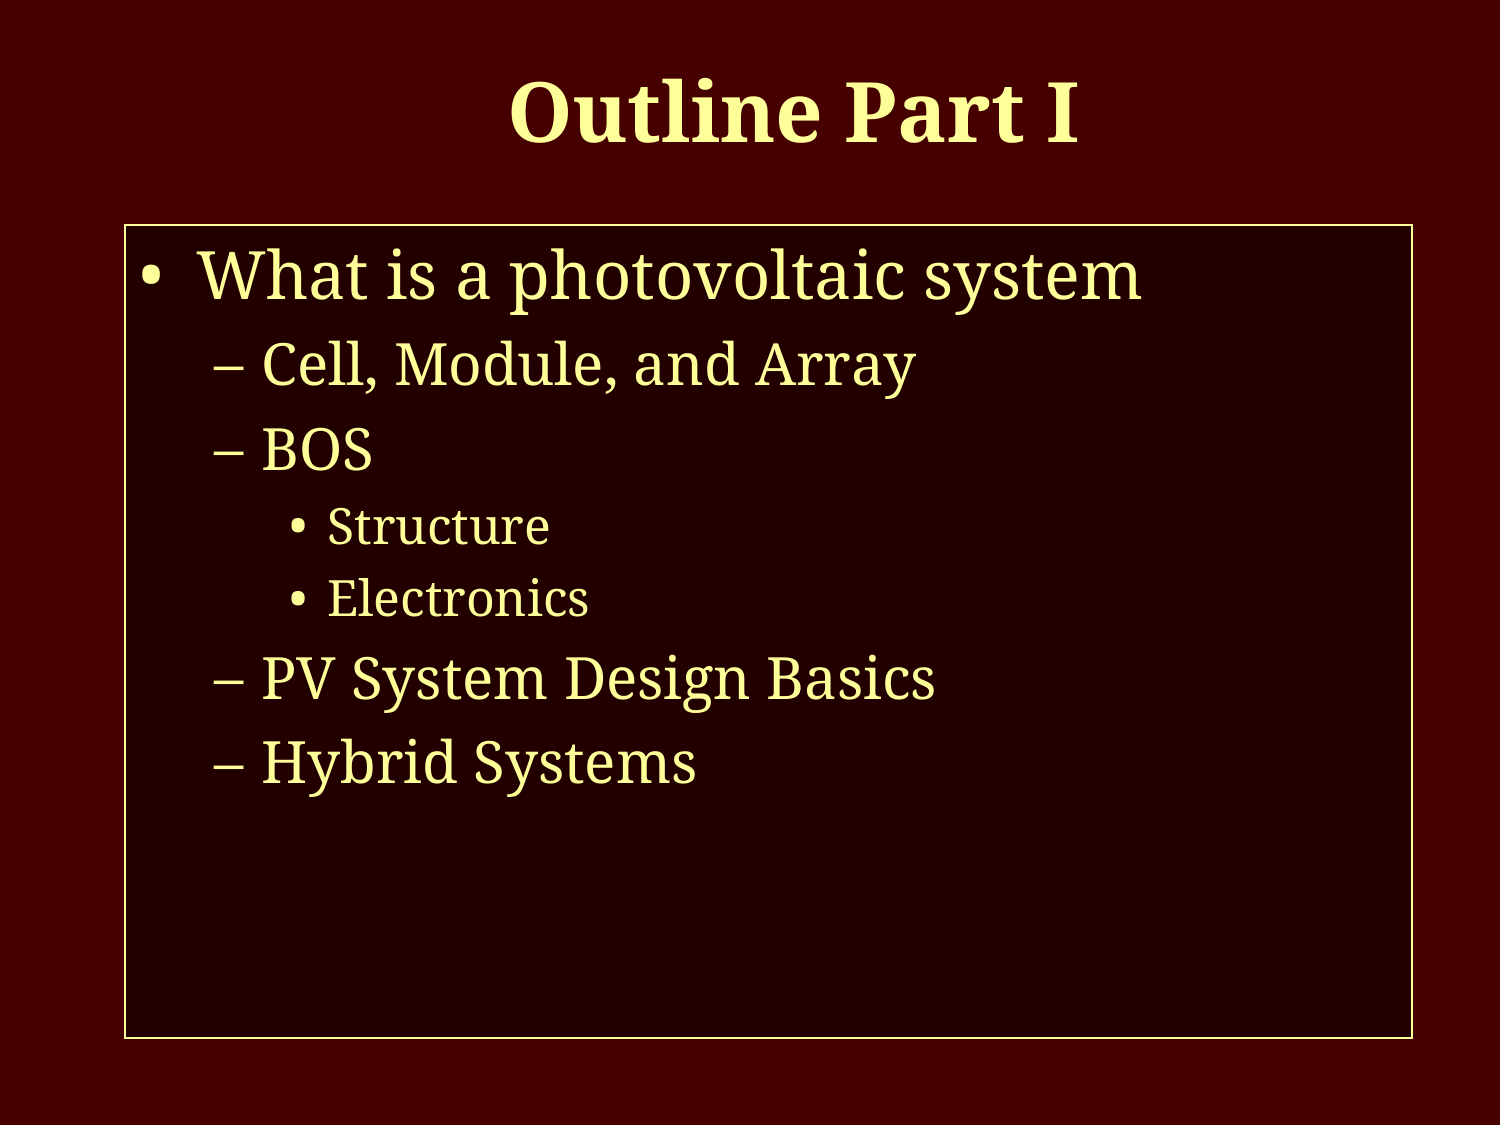

# Outline Part I
What is a photovoltaic system
Cell, Module, and Array
BOS
Structure
Electronics
PV System Design Basics
Hybrid Systems
Engineering Photovoltaic Systems
2